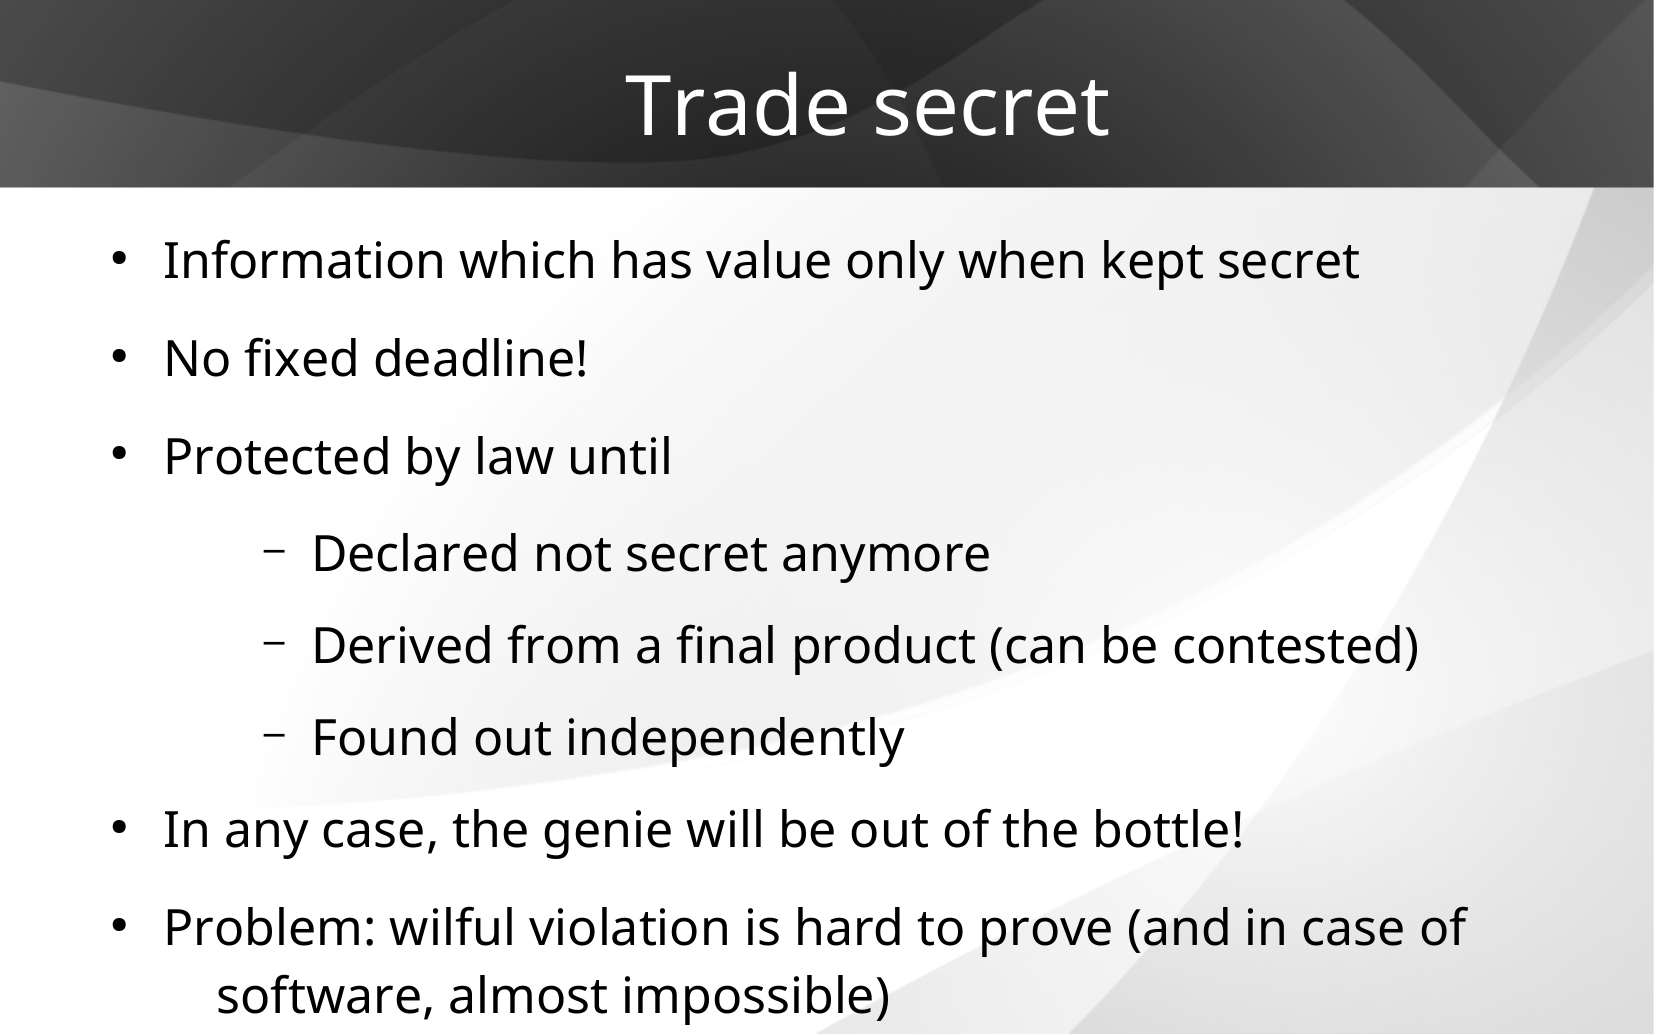

# Trade secret
Information which has value only when kept secret
No fixed deadline!
Protected by law until
Declared not secret anymore
Derived from a final product (can be contested)
Found out independently
In any case, the genie will be out of the bottle!
Problem: wilful violation is hard to prove (and in case of software, almost impossible)